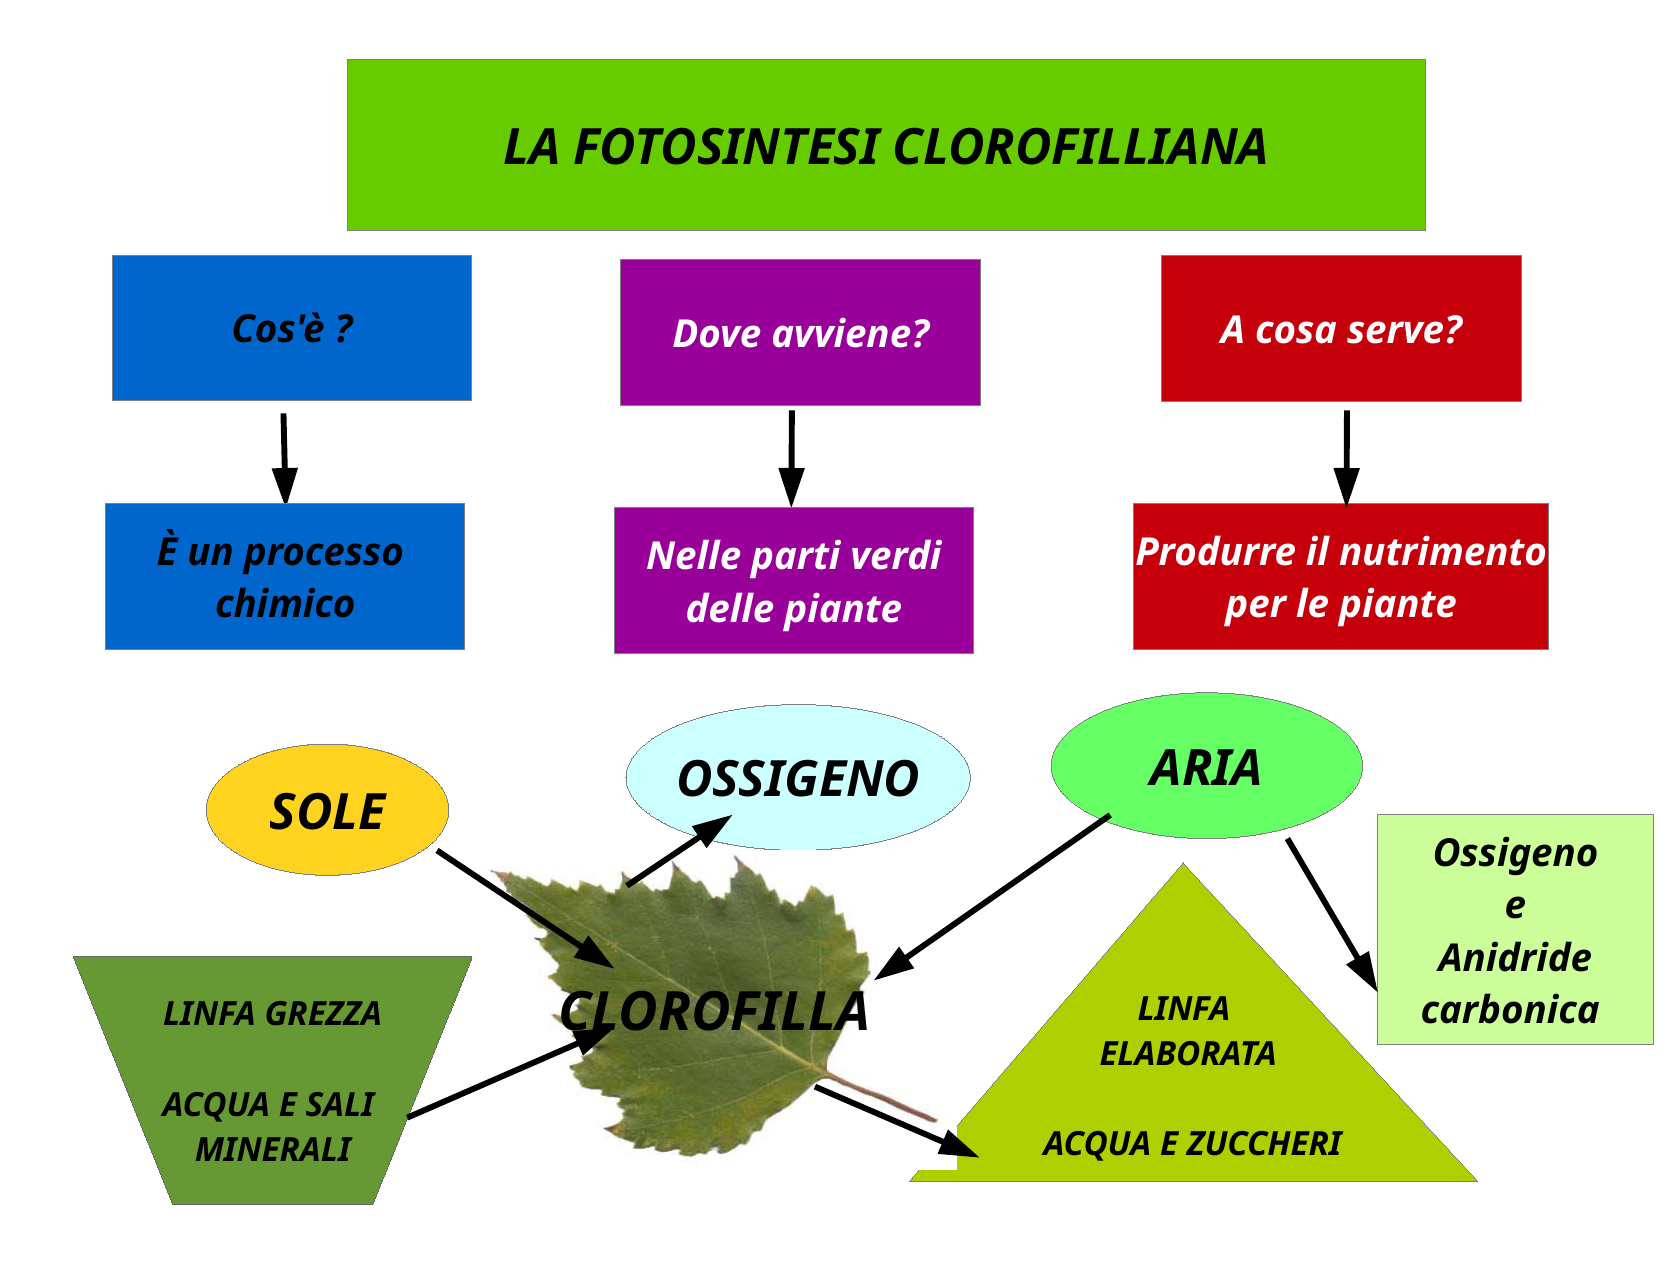

LA FOTOSINTESI CLOROFILLIANA
Cos'è ?
A cosa serve?
Dove avviene?
È un processo
chimico
Produrre il nutrimento
per le piante
Nelle parti verdi
delle piante
ARIA
OSSIGENO
SOLE
Ossigeno
e
Anidride
carbonica
CLOROFILLA
LINFA
ELABORATA
 ACQUA E ZUCCHERI
LINFA GREZZA
ACQUA E SALI
MINERALI